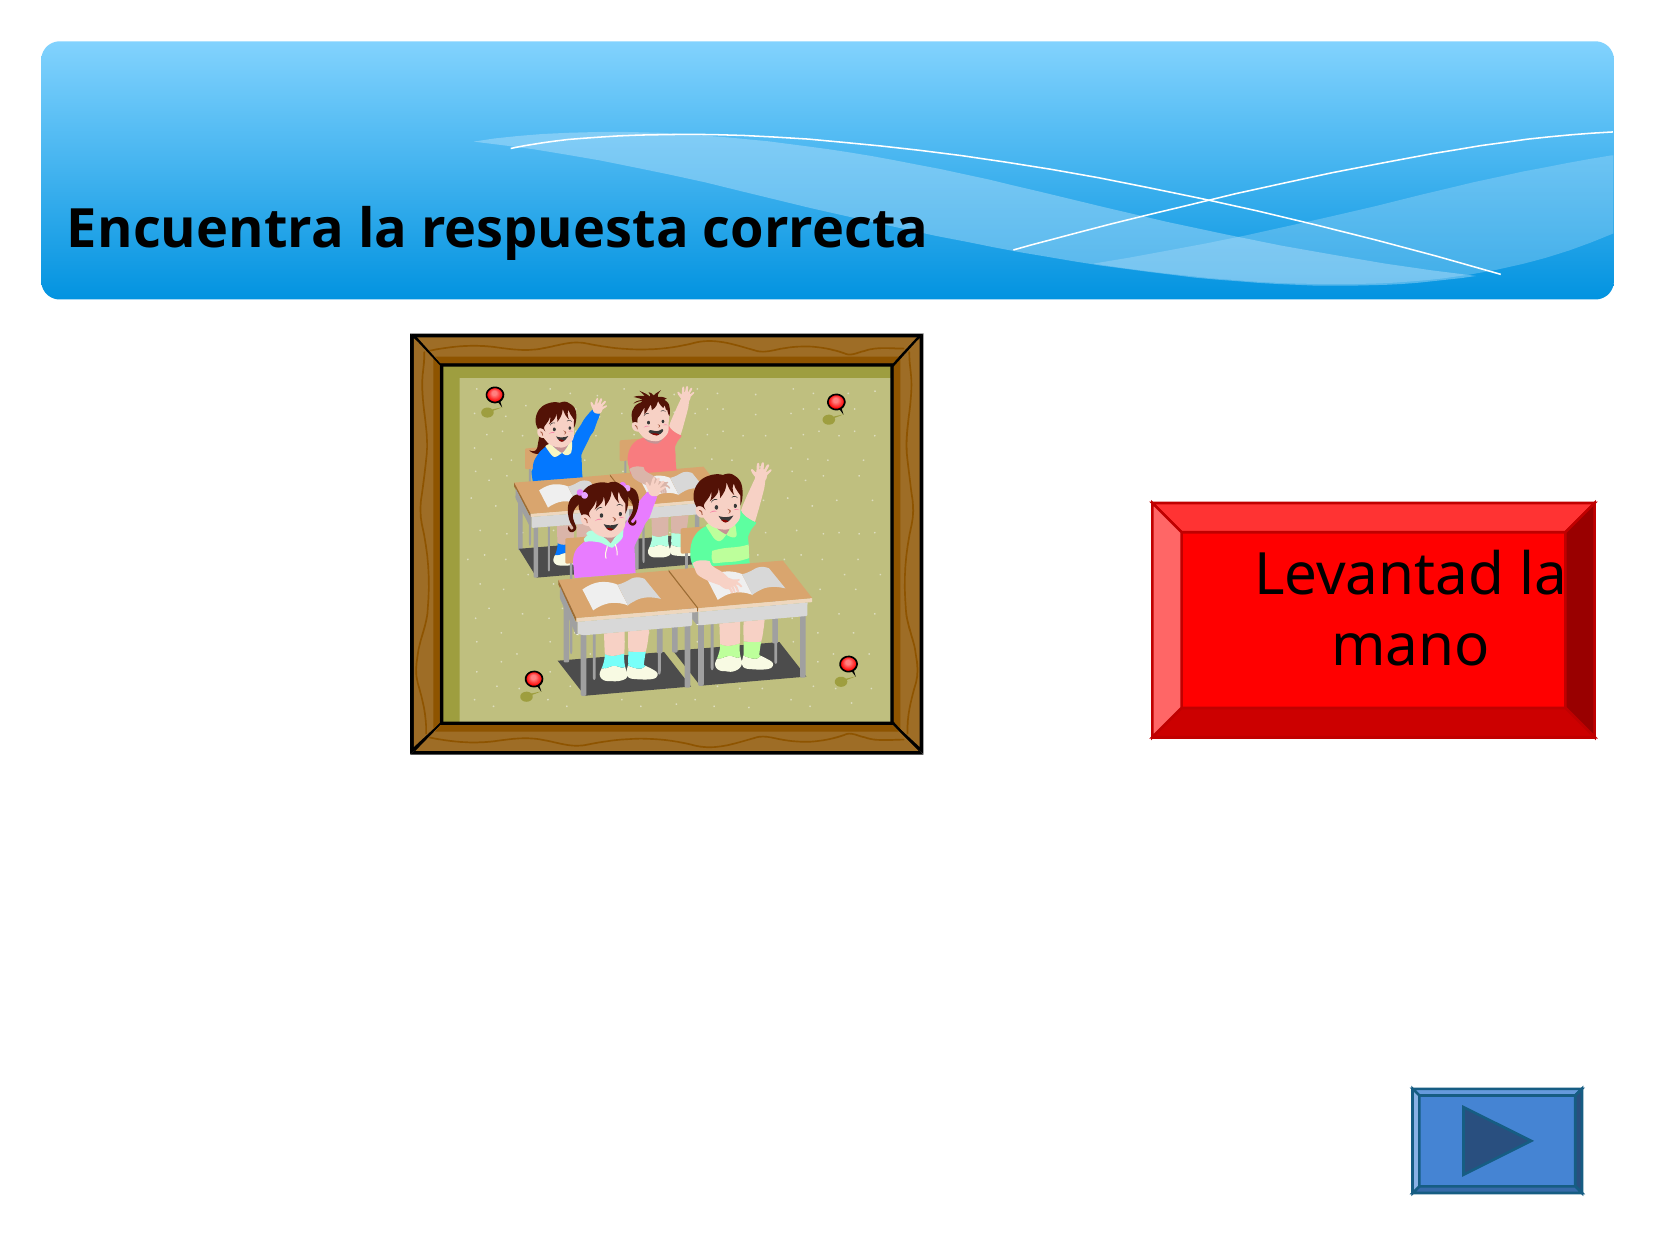

Encuentra la respuesta correcta
Levantad la mano